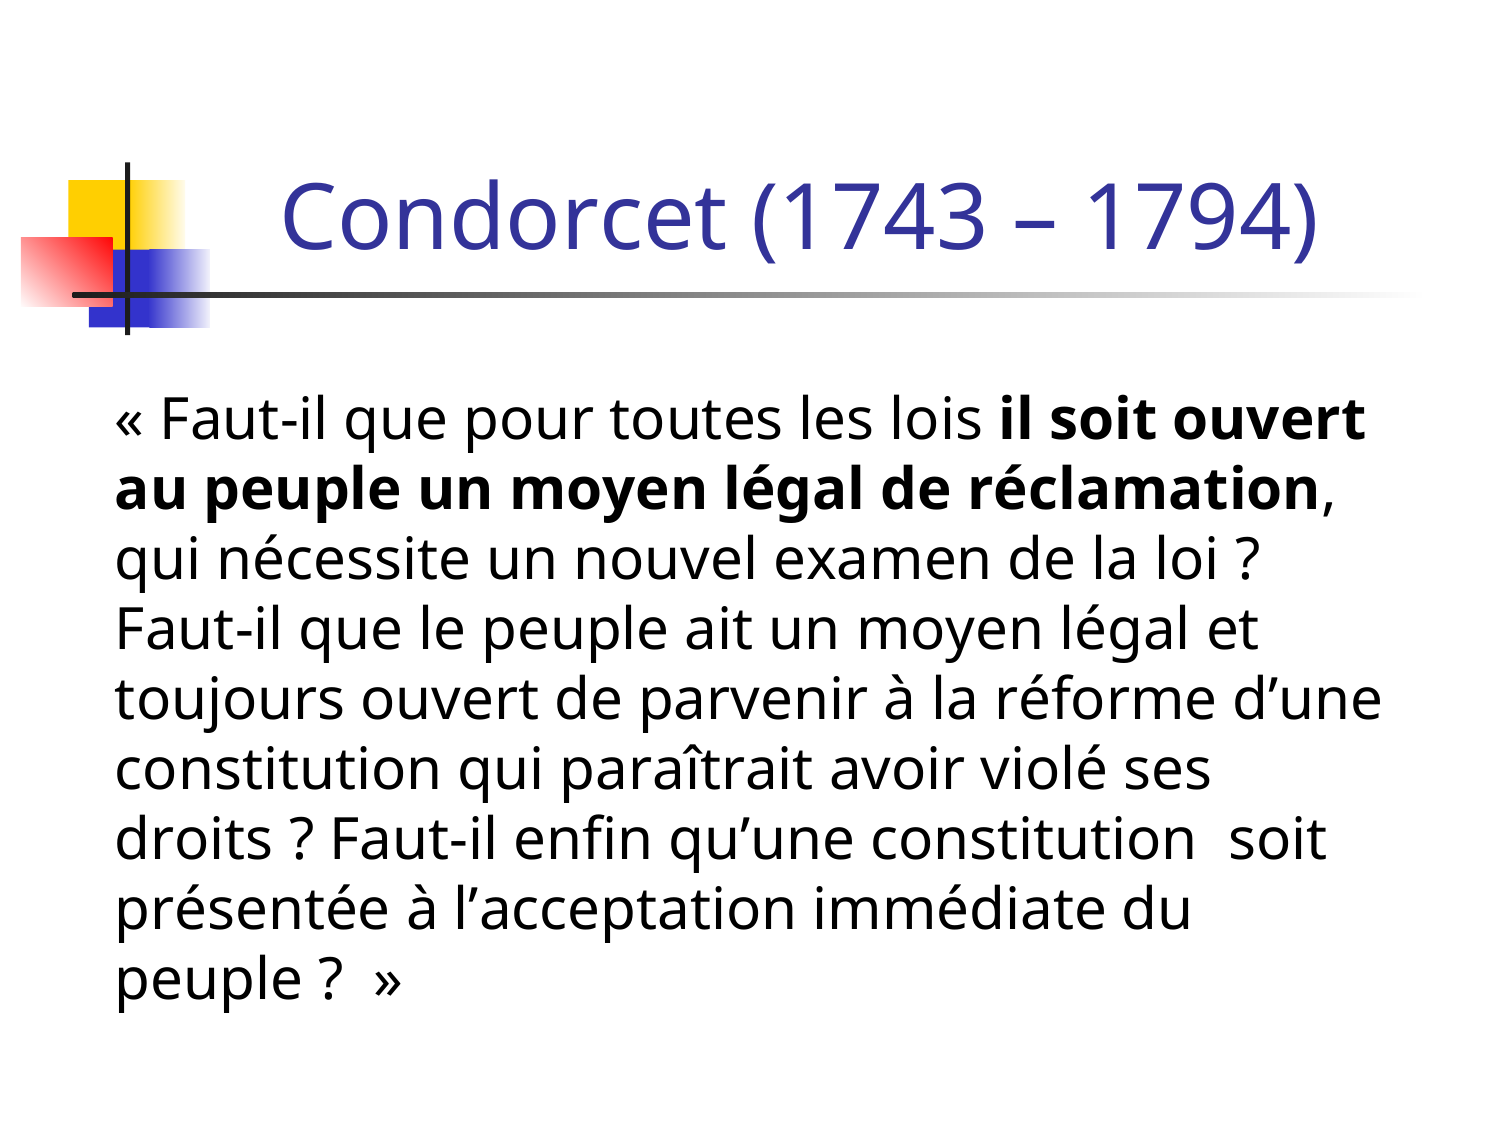

Condorcet (1743 – 1794)
« Faut-il que pour toutes les lois il soit ouvert au peuple un moyen légal de réclamation, qui nécessite un nouvel examen de la loi ? Faut-il que le peuple ait un moyen légal et toujours ouvert de parvenir à la réforme d’une constitution qui paraîtrait avoir violé ses droits ? Faut-il enfin qu’une constitution  soit présentée à l’acceptation immédiate du peuple ?  »